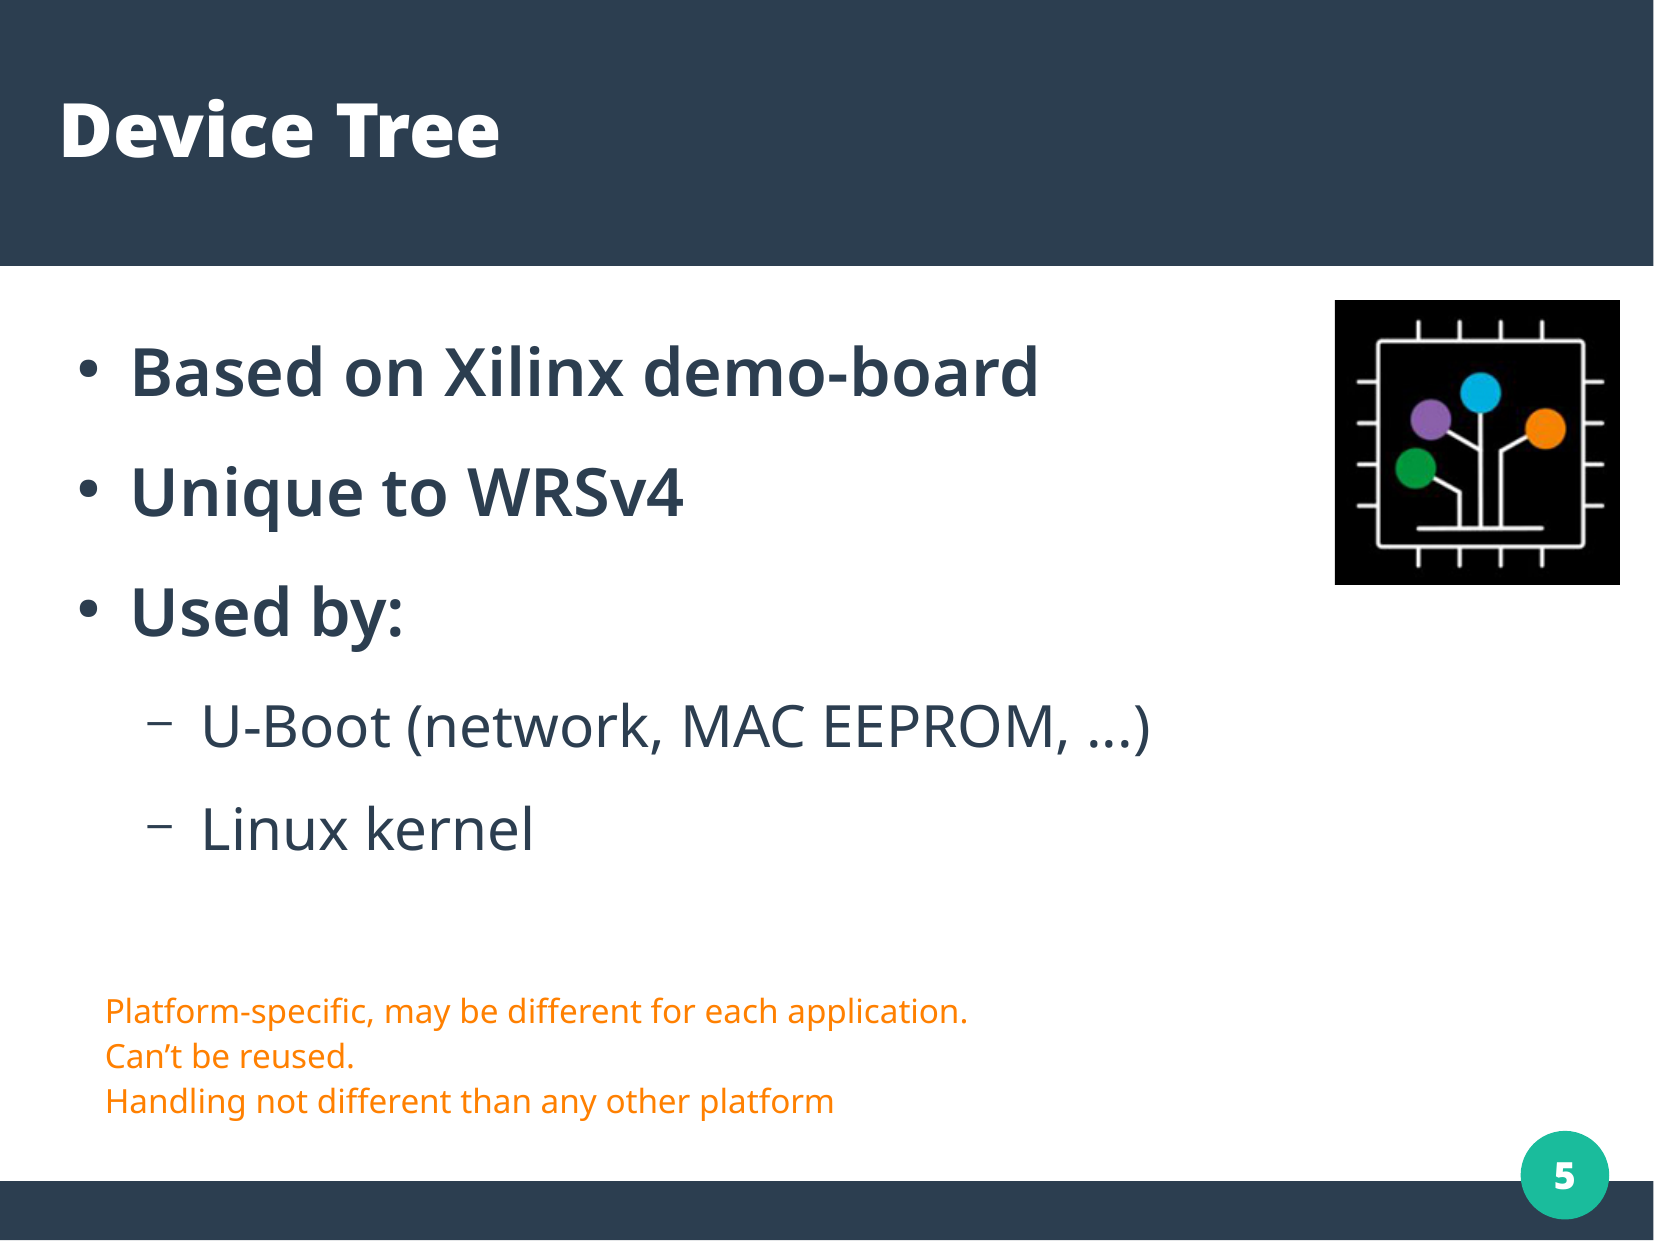

# Device Tree
Based on Xilinx demo-board
Unique to WRSv4
Used by:
U-Boot (network, MAC EEPROM, ...)
Linux kernel
Platform-specific, may be different for each application.
Can’t be reused.
Handling not different than any other platform
5